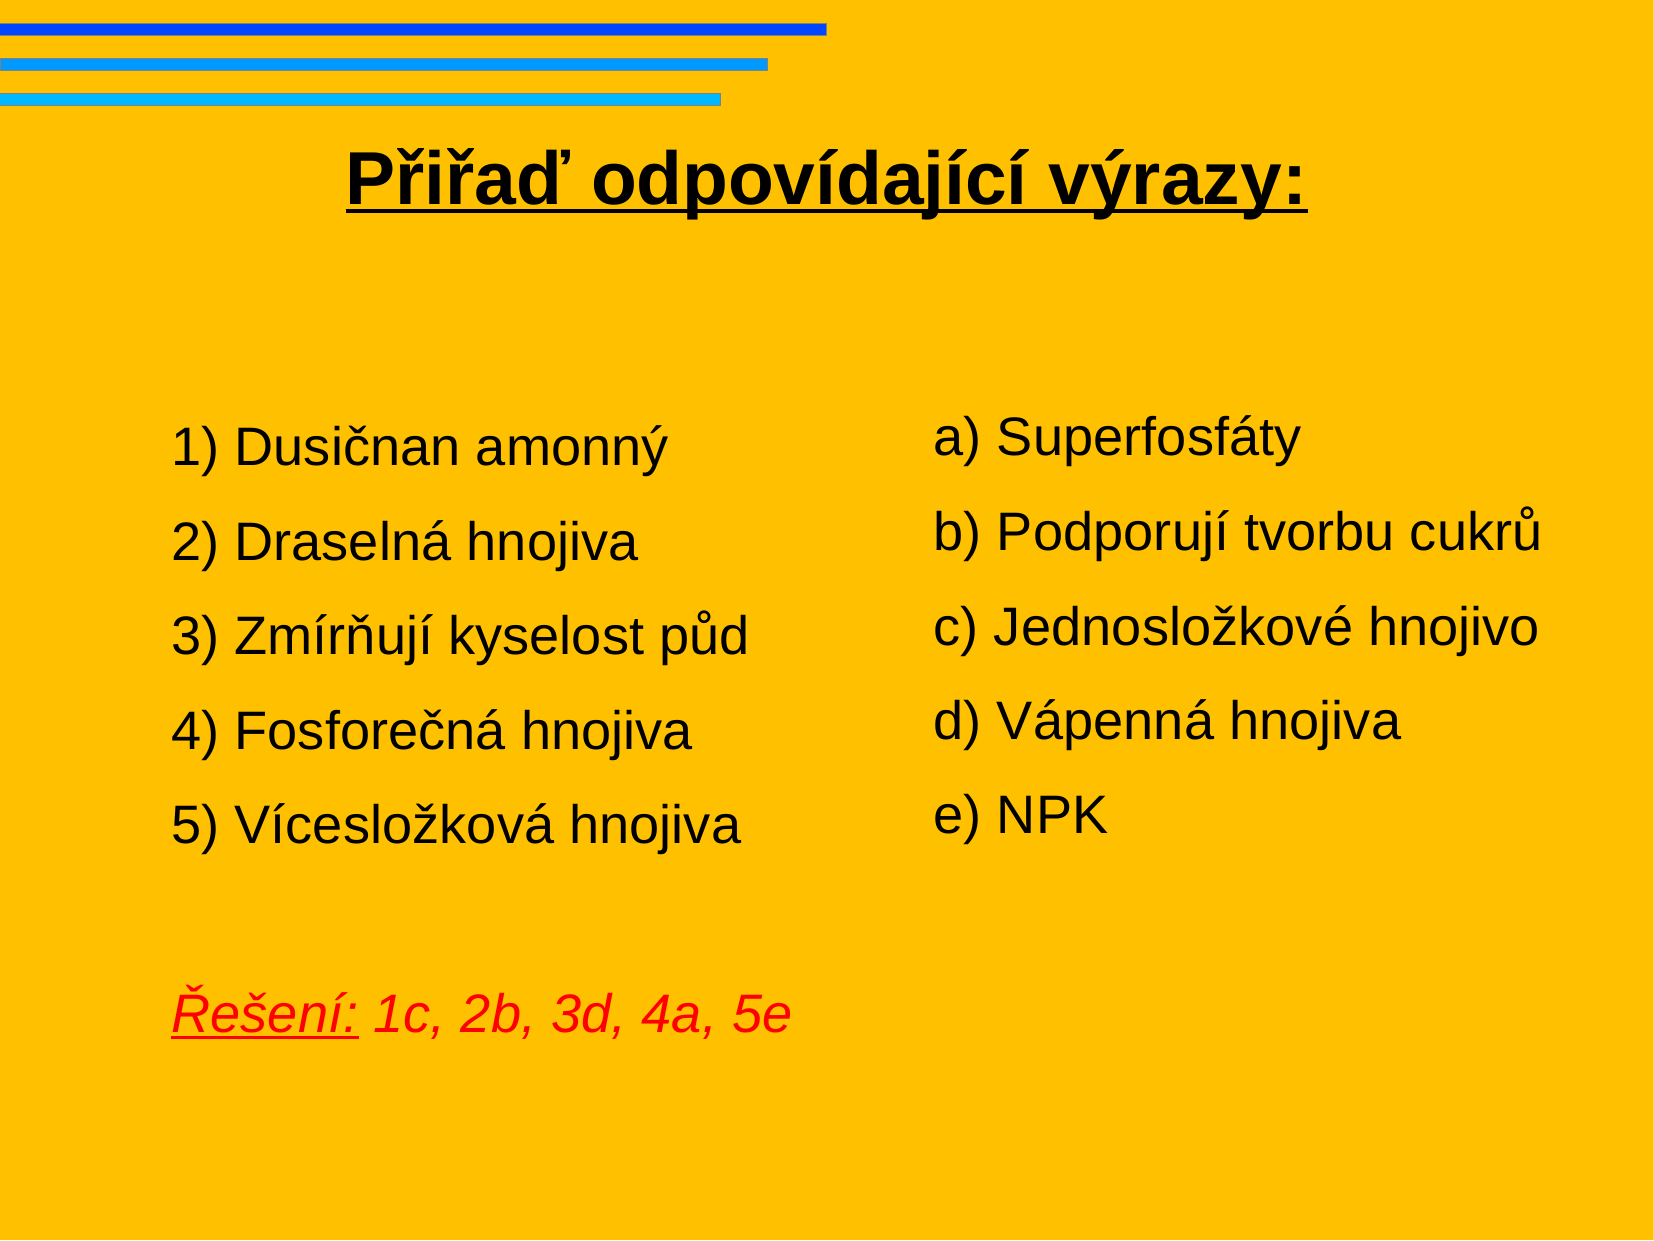

# Přiřaď odpovídající výrazy:
a) Superfosfáty
b) Podporují tvorbu cukrů
c) Jednosložkové hnojivo
d) Vápenná hnojiva
e) NPK
1) Dusičnan amonný
2) Draselná hnojiva
3) Zmírňují kyselost půd
4) Fosforečná hnojiva
5) Vícesložková hnojiva
Řešení: 1c, 2b, 3d, 4a, 5e